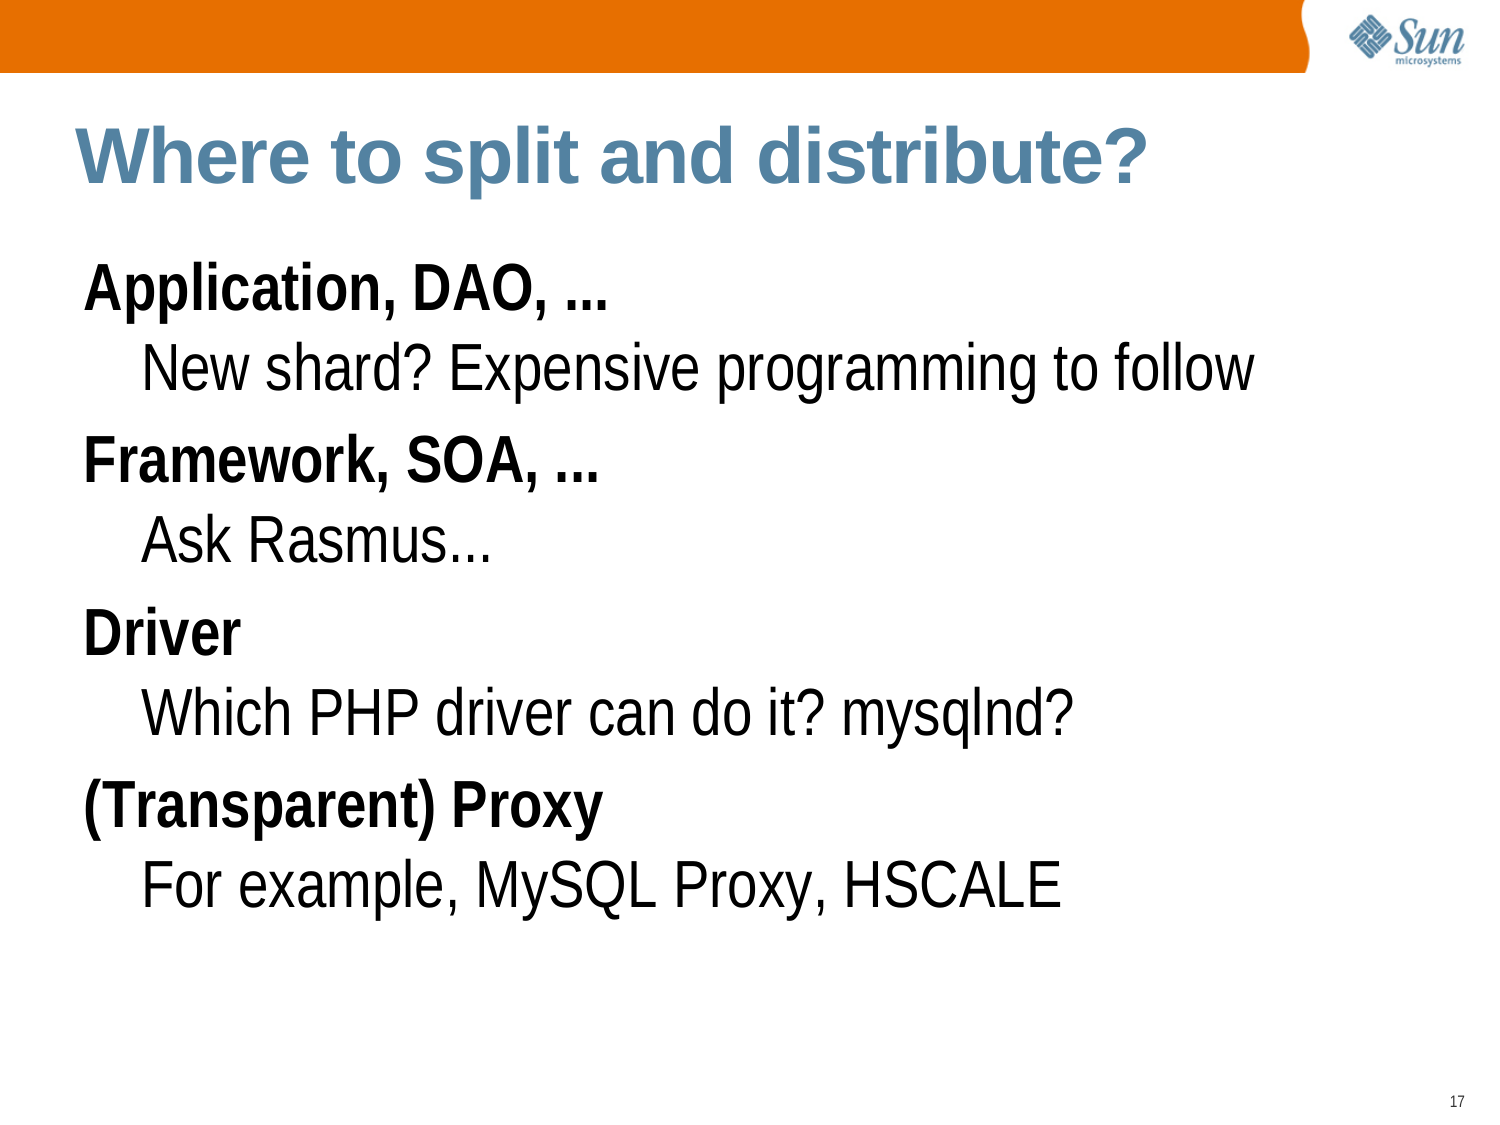

# Where to split and distribute?
Application, DAO, ...
New shard? Expensive programming to follow
Framework, SOA, ...
Ask Rasmus...
Driver
Which PHP driver can do it? mysqlnd?
(Transparent) Proxy
For example, MySQL Proxy, HSCALE